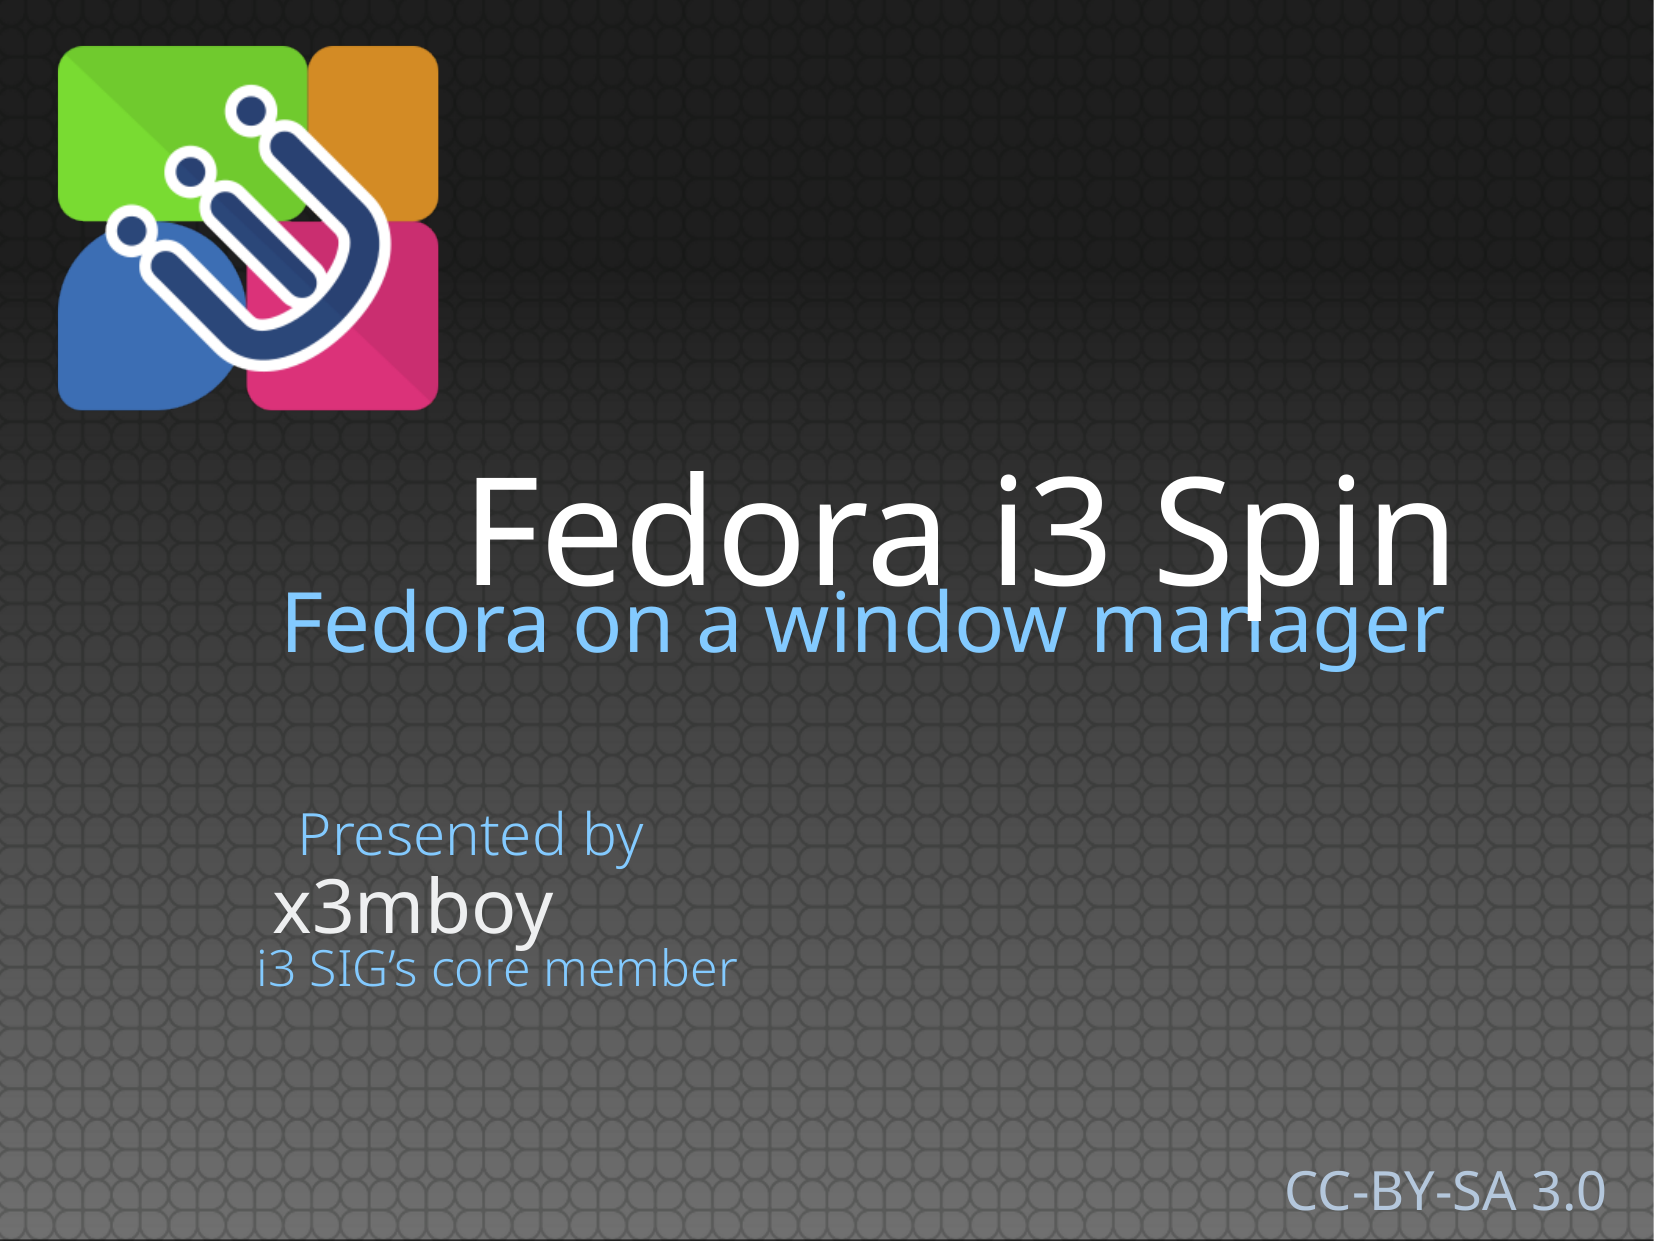

Fedora i3 Spin
# Fedora on a window manager
Presented by
x3mboy
i3 SIG’s core member
CC-BY-SA 3.0